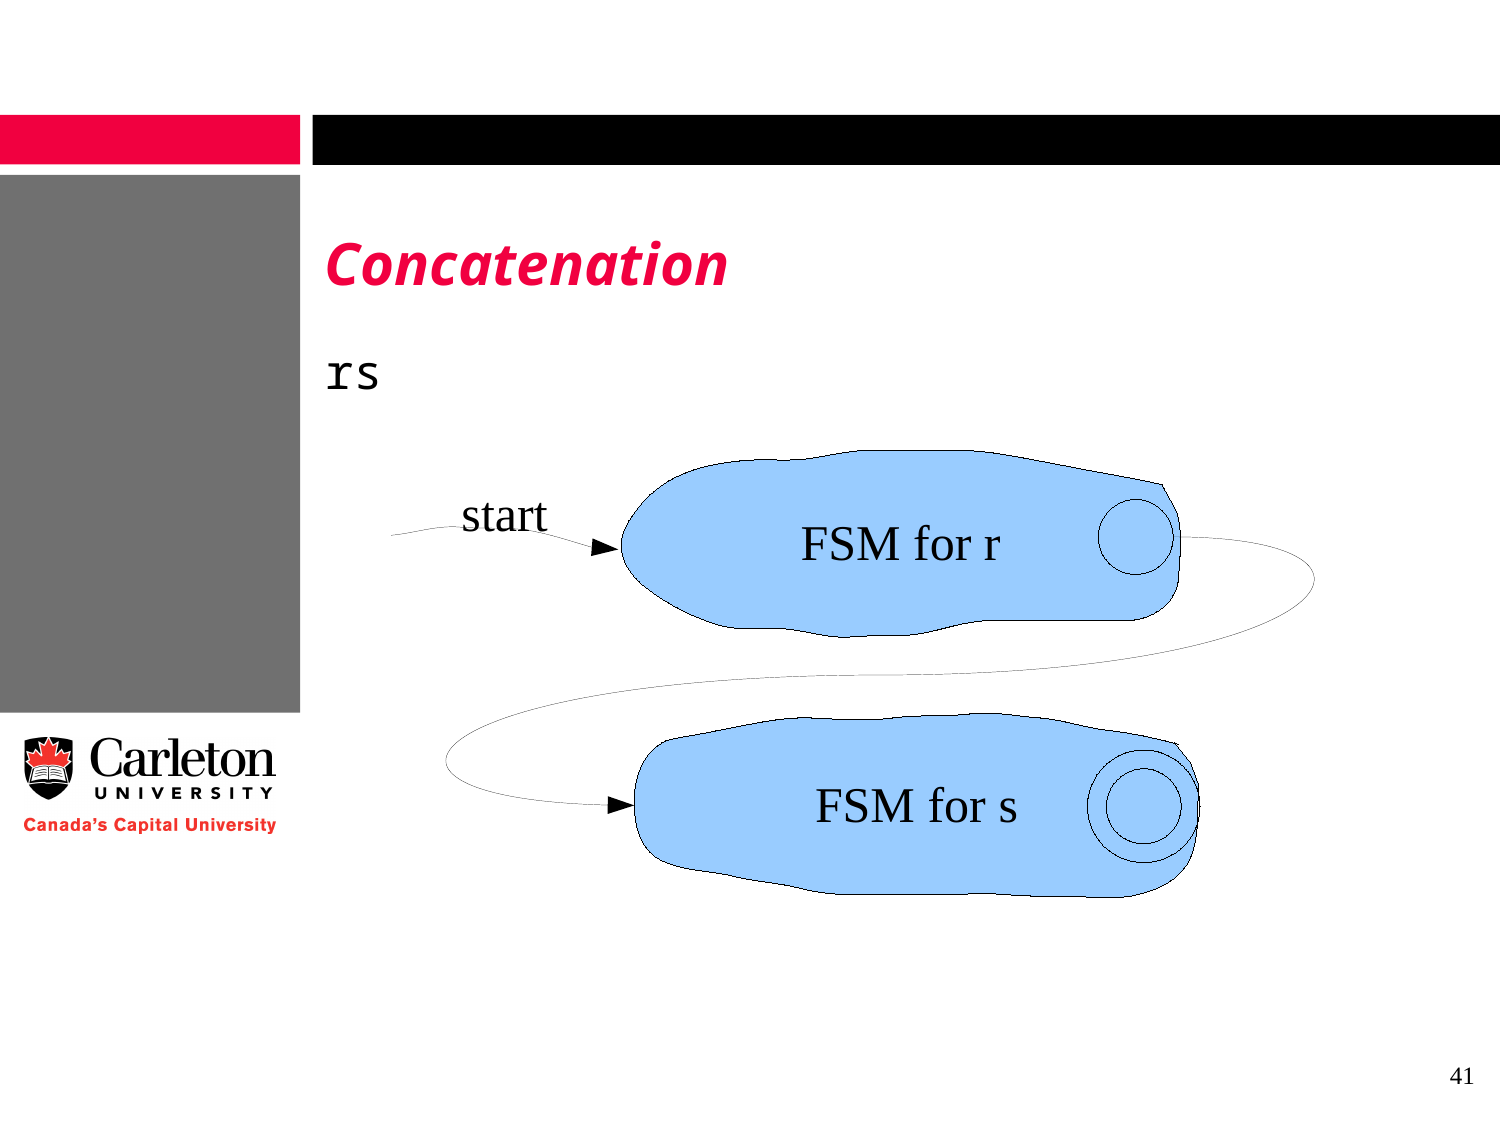

# Concatenation
rs
FSM for r
start
FSM for s
41